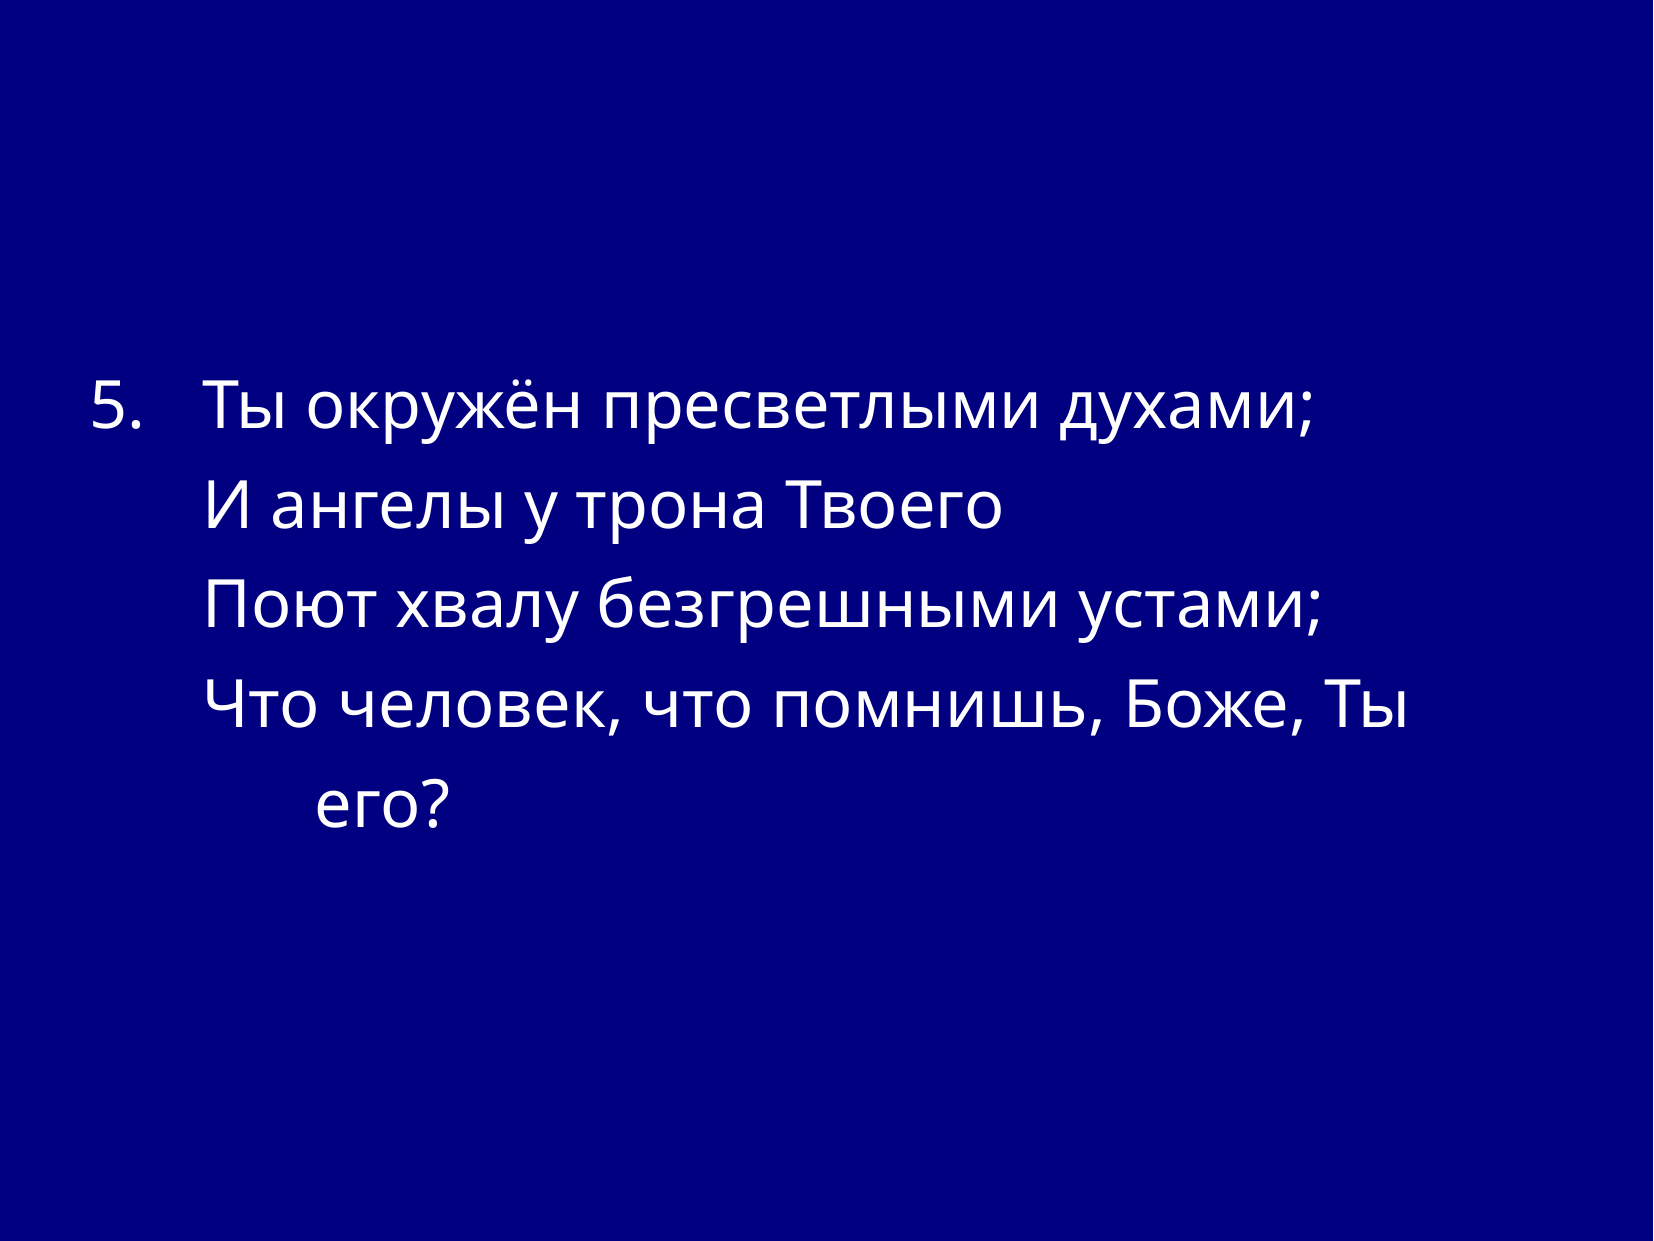

5.	Ты окружён пресветлыми духами;
	И ангелы у трона Твоего
	Поют хвалу безгрешными устами;
	Что человек, что помнишь, Боже, Ты
		его?